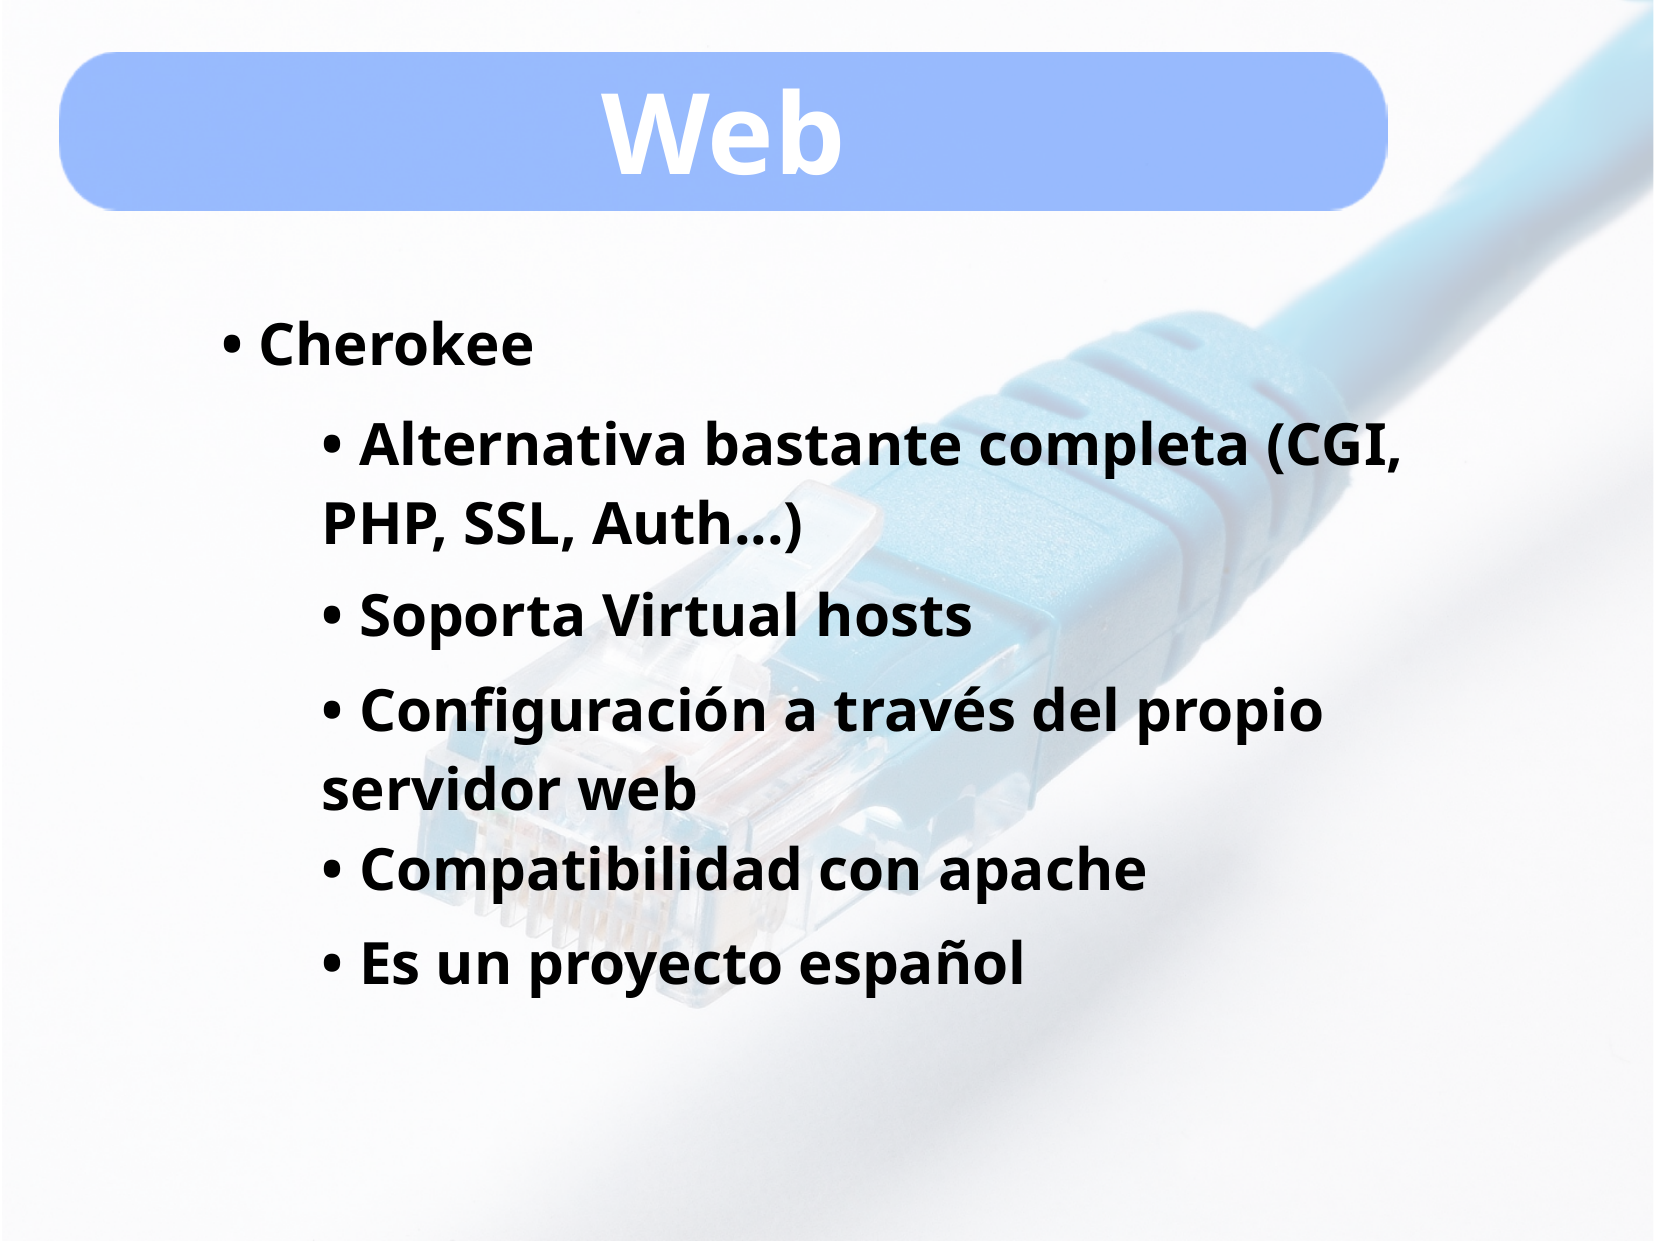

Web
• Cherokee
• Alternativa bastante completa (CGI, PHP, SSL, Auth...)
• Soporta Virtual hosts
• Configuración a través del propio servidor web
• Compatibilidad con apache
• Es un proyecto español